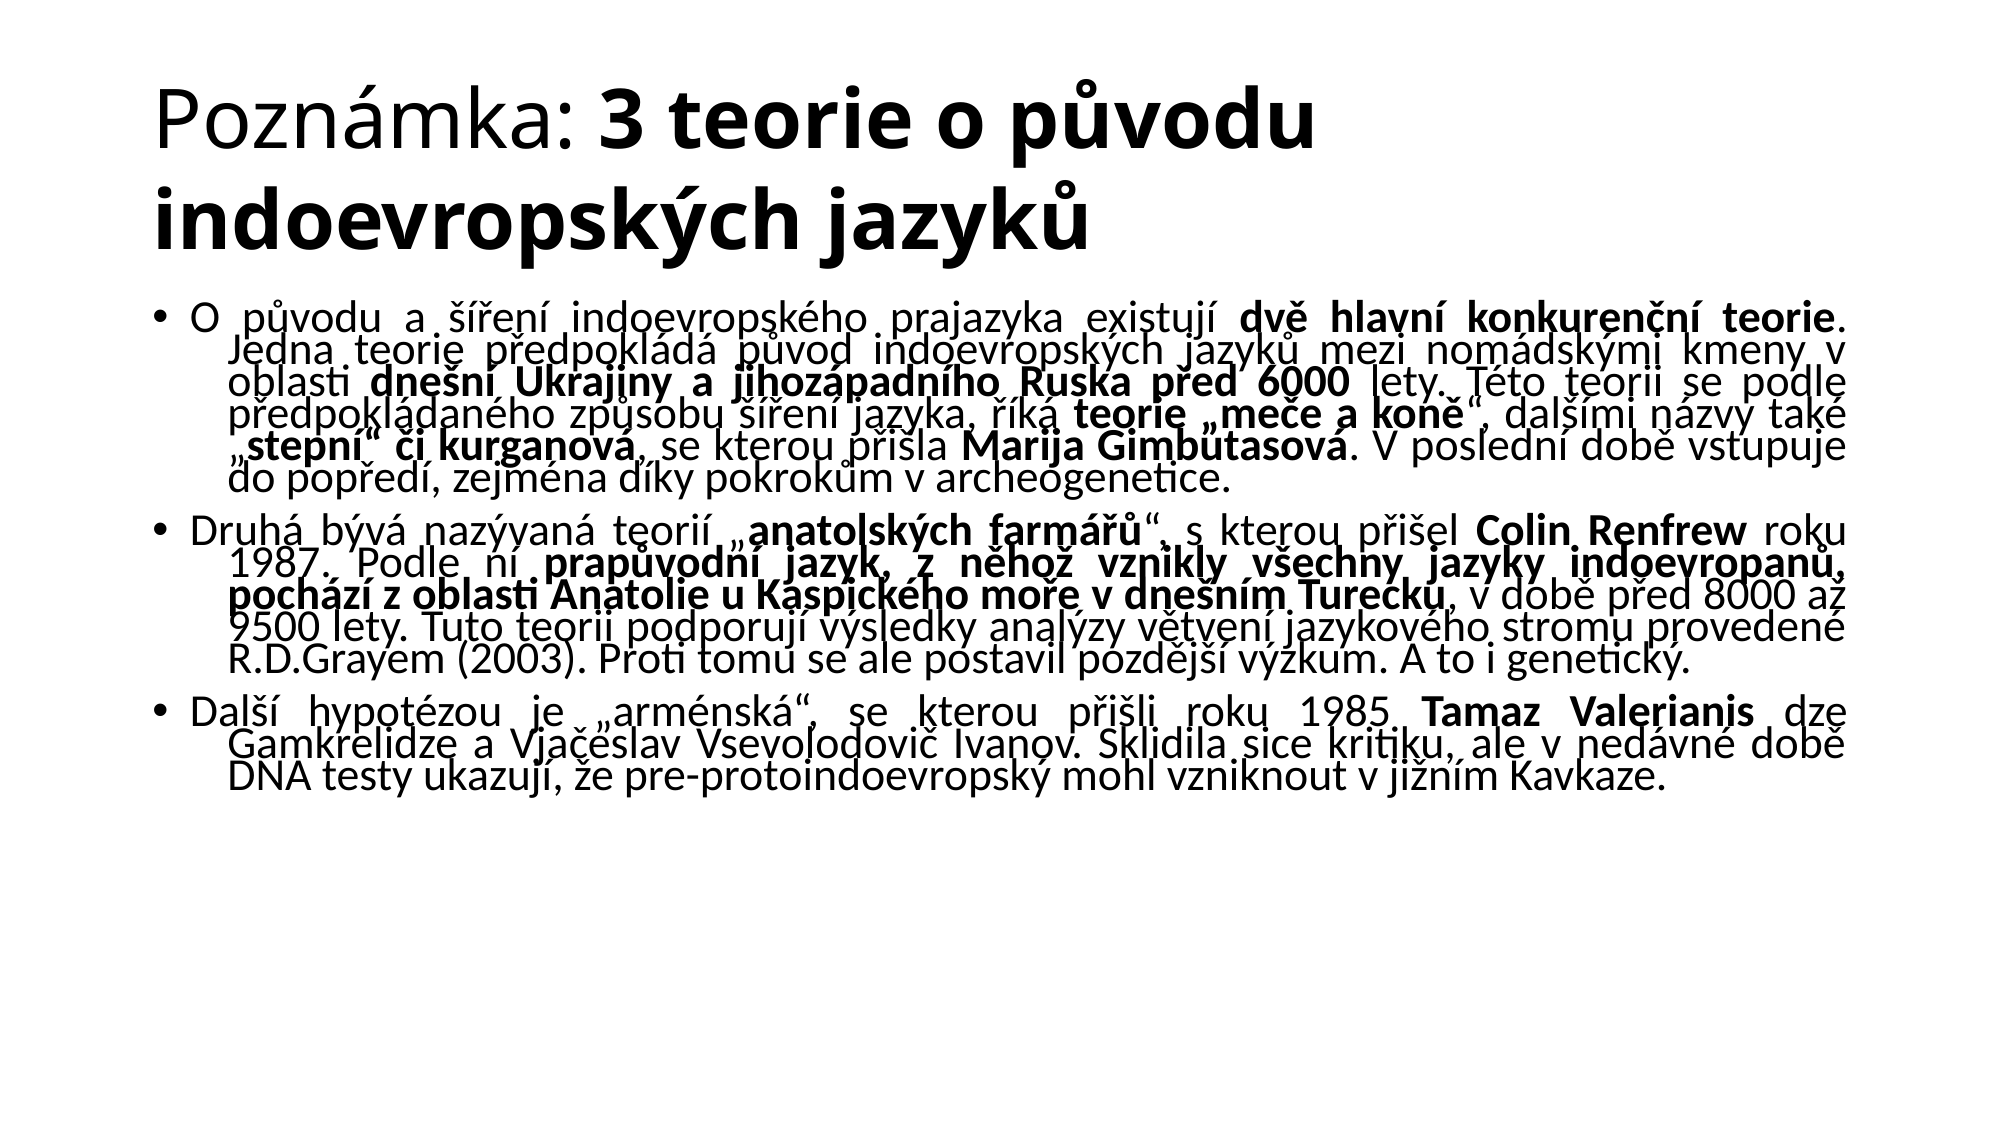

# Poznámka: 3 teorie o původu indoevropských jazyků
O původu a šíření indoevropského prajazyka existují dvě hlavní konkurenční teorie. Jedna teorie předpokládá původ indoevropských jazyků mezi nomádskými kmeny v oblasti dnešní Ukrajiny a jihozápadního Ruska před 6000 lety. Této teorii se podle předpokládaného způsobu šíření jazyka, říká teorie „meče a koně“, dalšími názvy také „stepní“ či kurganová, se kterou přišla Marija Gimbutasová. V poslední době vstupuje do popředí, zejména díky pokrokům v archeogenetice.
Druhá bývá nazývaná teorií „anatolských farmářů“, s kterou přišel Colin Renfrew roku 1987. Podle ní prapůvodní jazyk, z něhož vznikly všechny jazyky indoevropanů, pochází z oblasti Anatolie u Kaspického moře v dnešním Turecku, v době před 8000 až 9500 lety. Tuto teorii podporují výsledky analýzy větvení jazykového stromu provedené R.D.Grayem (2003). Proti tomu se ale postavil pozdější výzkum. A to i genetický.
Další hypotézou je „arménská“, se kterou přišli roku 1985 Tamaz Valerianis dze Gamkrelidze a Vjačeslav Vsevolodovič Ivanov. Sklidila sice kritiku, ale v nedávné době DNA testy ukazují, že pre-protoindoevropský mohl vzniknout v jižním Kavkaze.